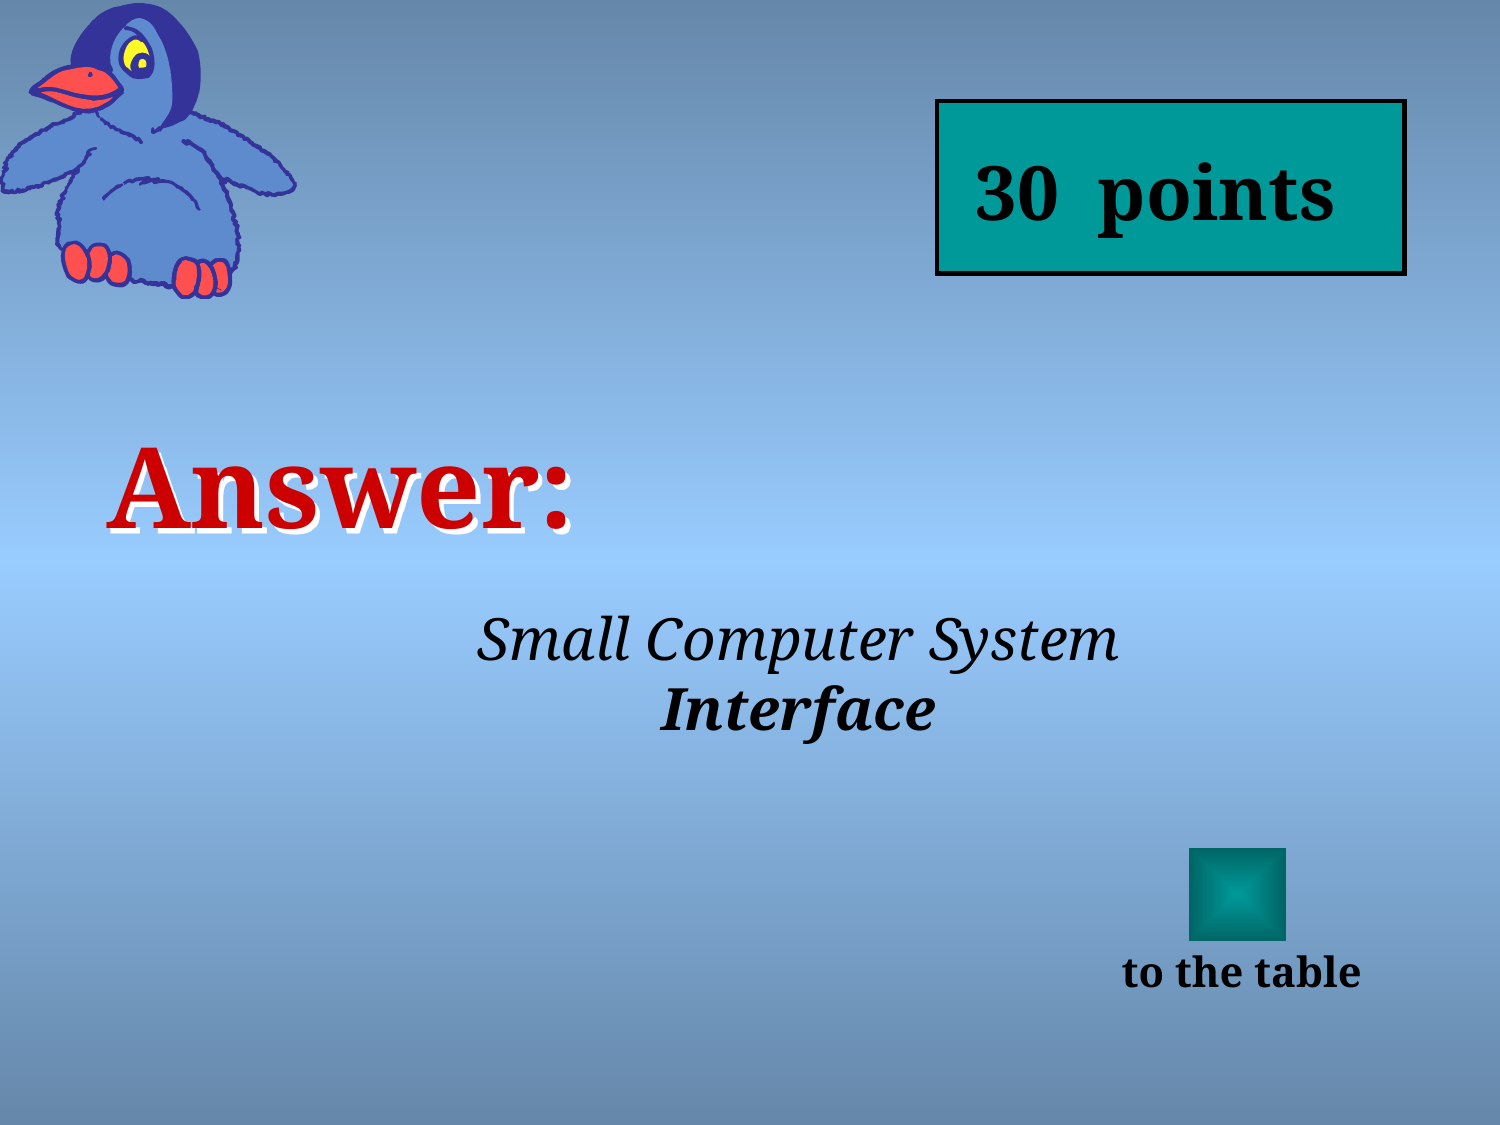

30 points
# Answer:
Small Computer System Interface
to the table